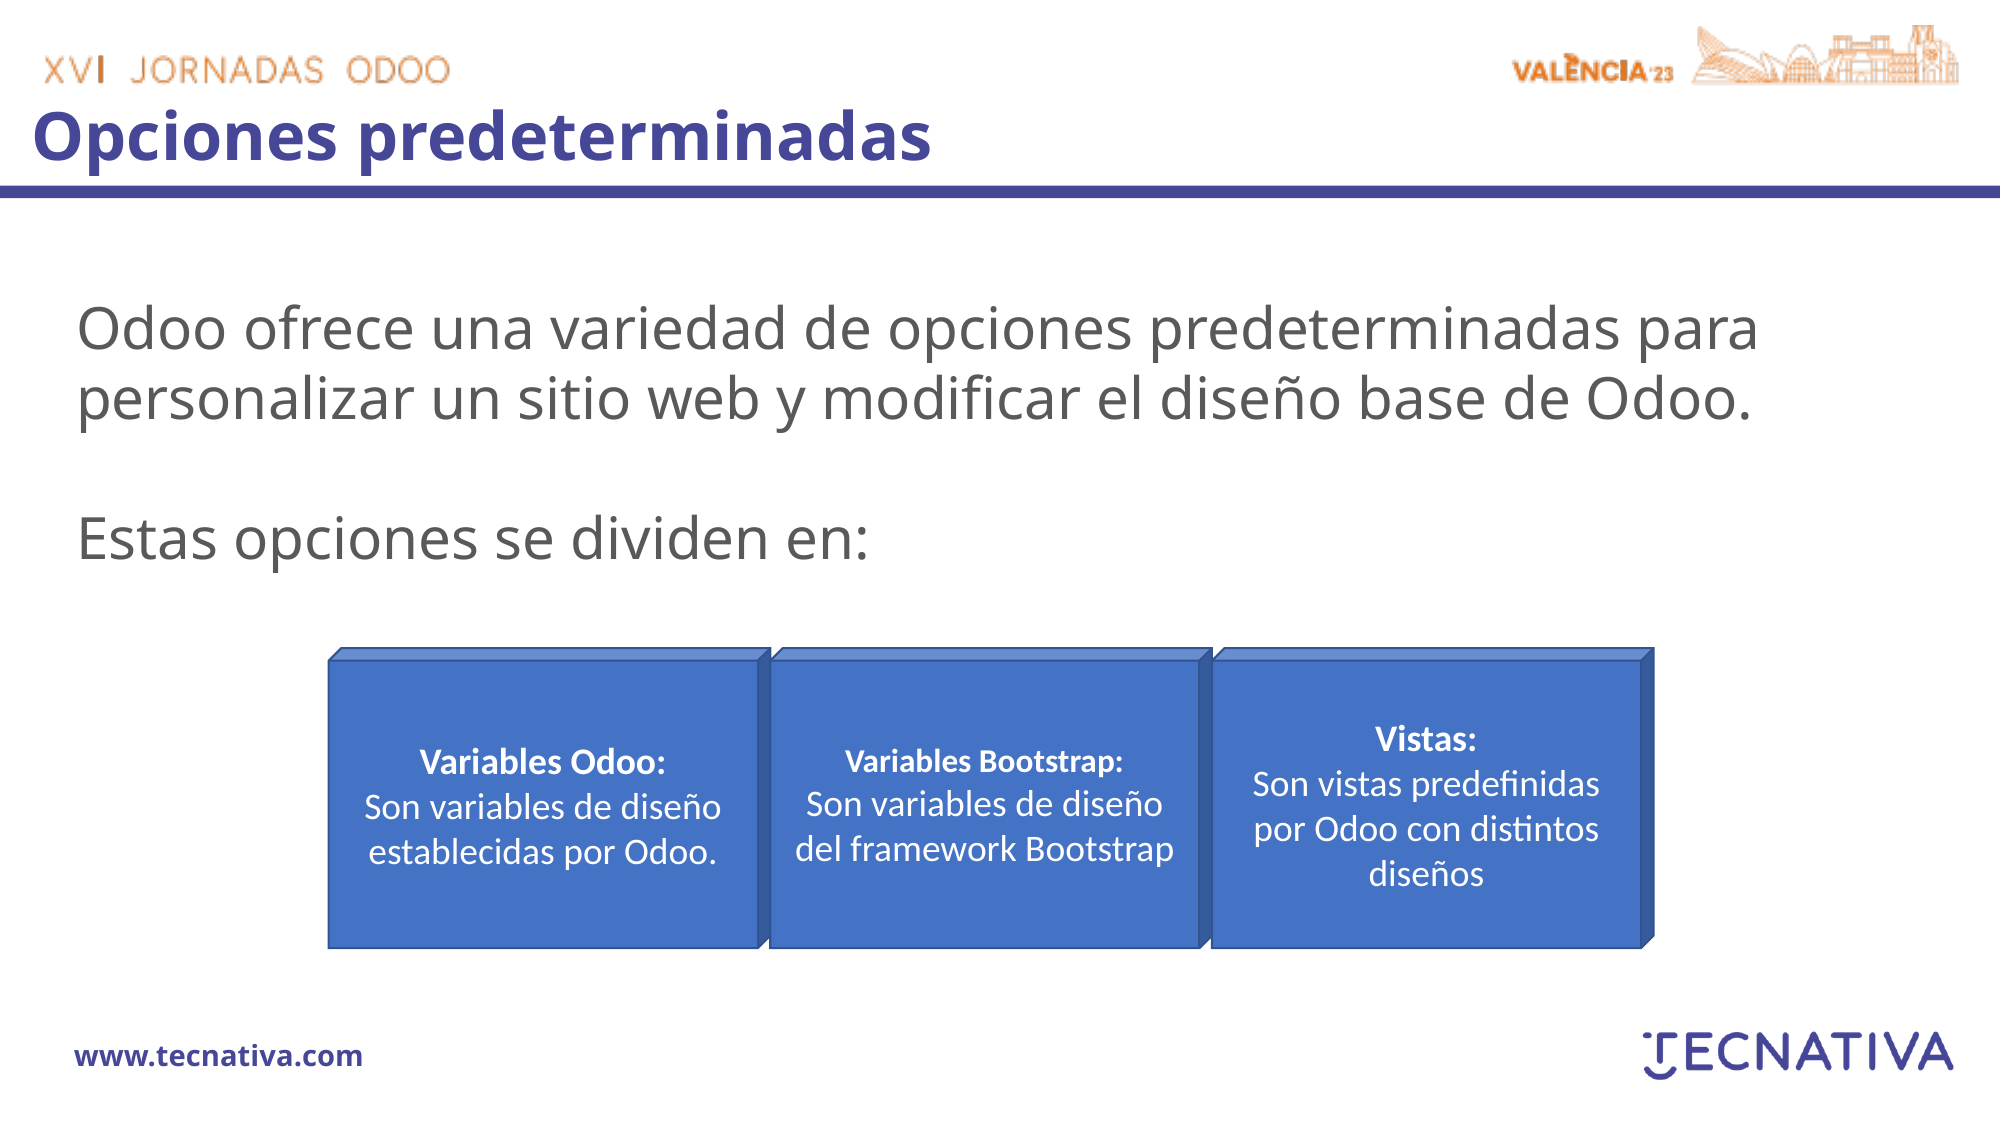

Opciones predeterminadas
Odoo ofrece una variedad de opciones predeterminadas para personalizar un sitio web y modificar el diseño base de Odoo.
Estas opciones se dividen en:
Variables Odoo:
Son variables de diseño establecidas por Odoo.
Variables Bootstrap:
Son variables de diseño del framework Bootstrap
Vistas:
Son vistas predefinidas por Odoo con distintos diseños
www.tecnativa.com